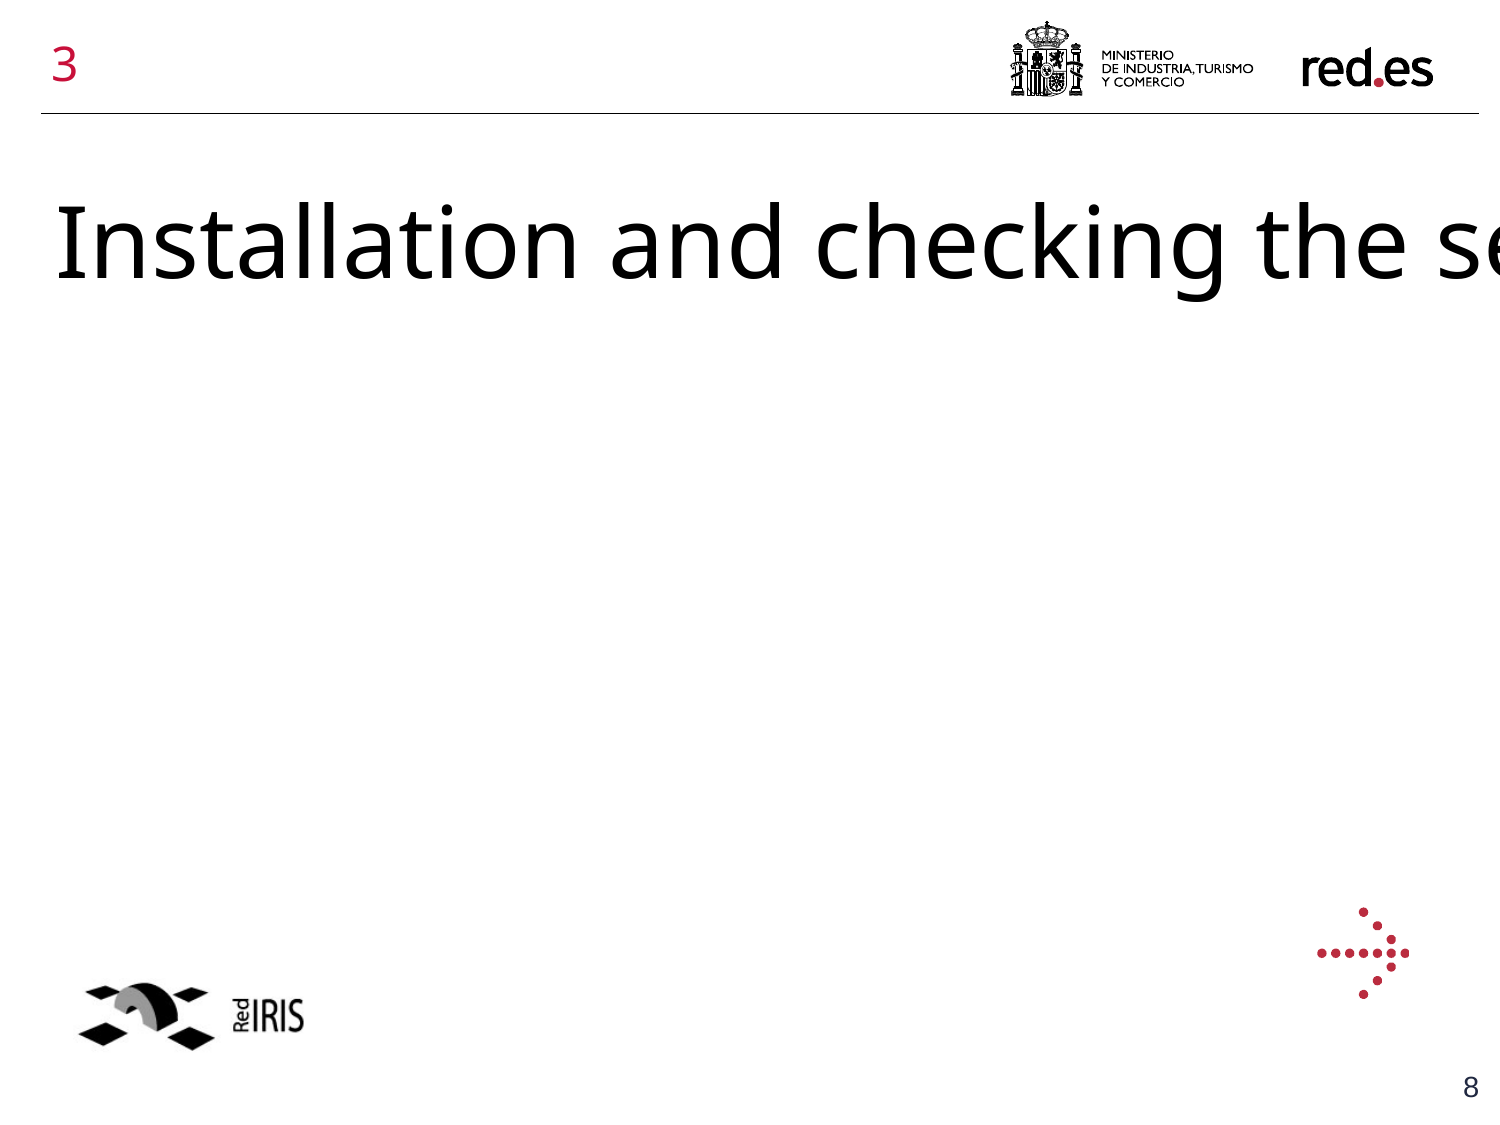

3
Installation and checking the service
8